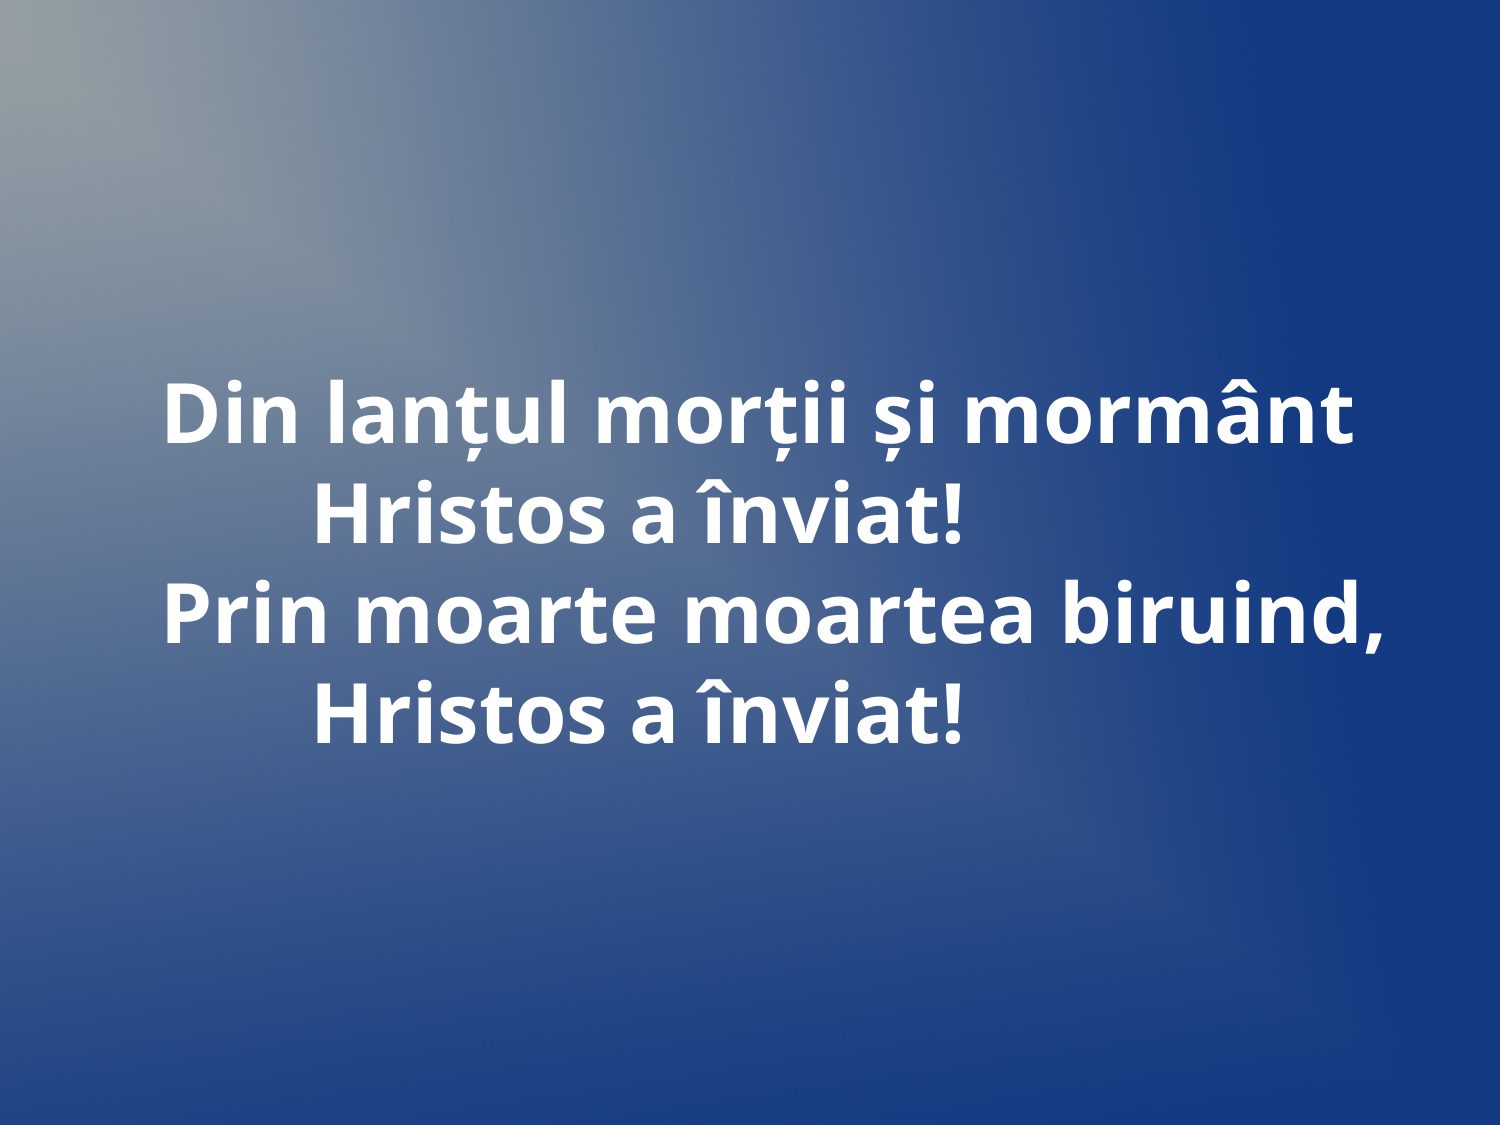

Din lanţul morţii şi mormânt
	Hristos a înviat!
Prin moarte moartea biruind,
	Hristos a înviat!